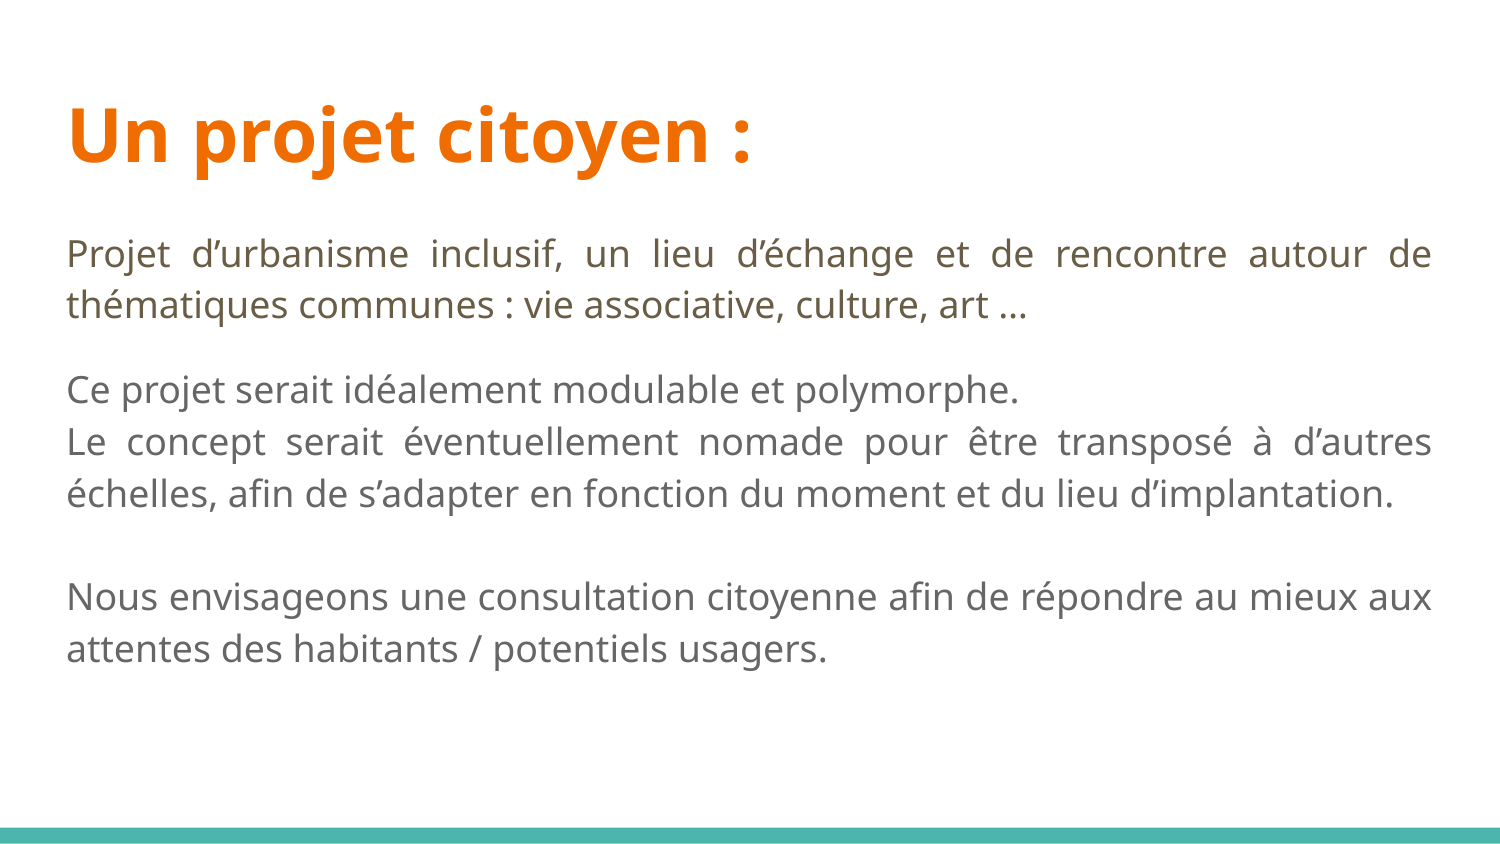

# Un projet citoyen :
Projet d’urbanisme inclusif, un lieu d’échange et de rencontre autour de thématiques communes : vie associative, culture, art …
Ce projet serait idéalement modulable et polymorphe.
Le concept serait éventuellement nomade pour être transposé à d’autres échelles, afin de s’adapter en fonction du moment et du lieu d’implantation.
Nous envisageons une consultation citoyenne afin de répondre au mieux aux attentes des habitants / potentiels usagers.